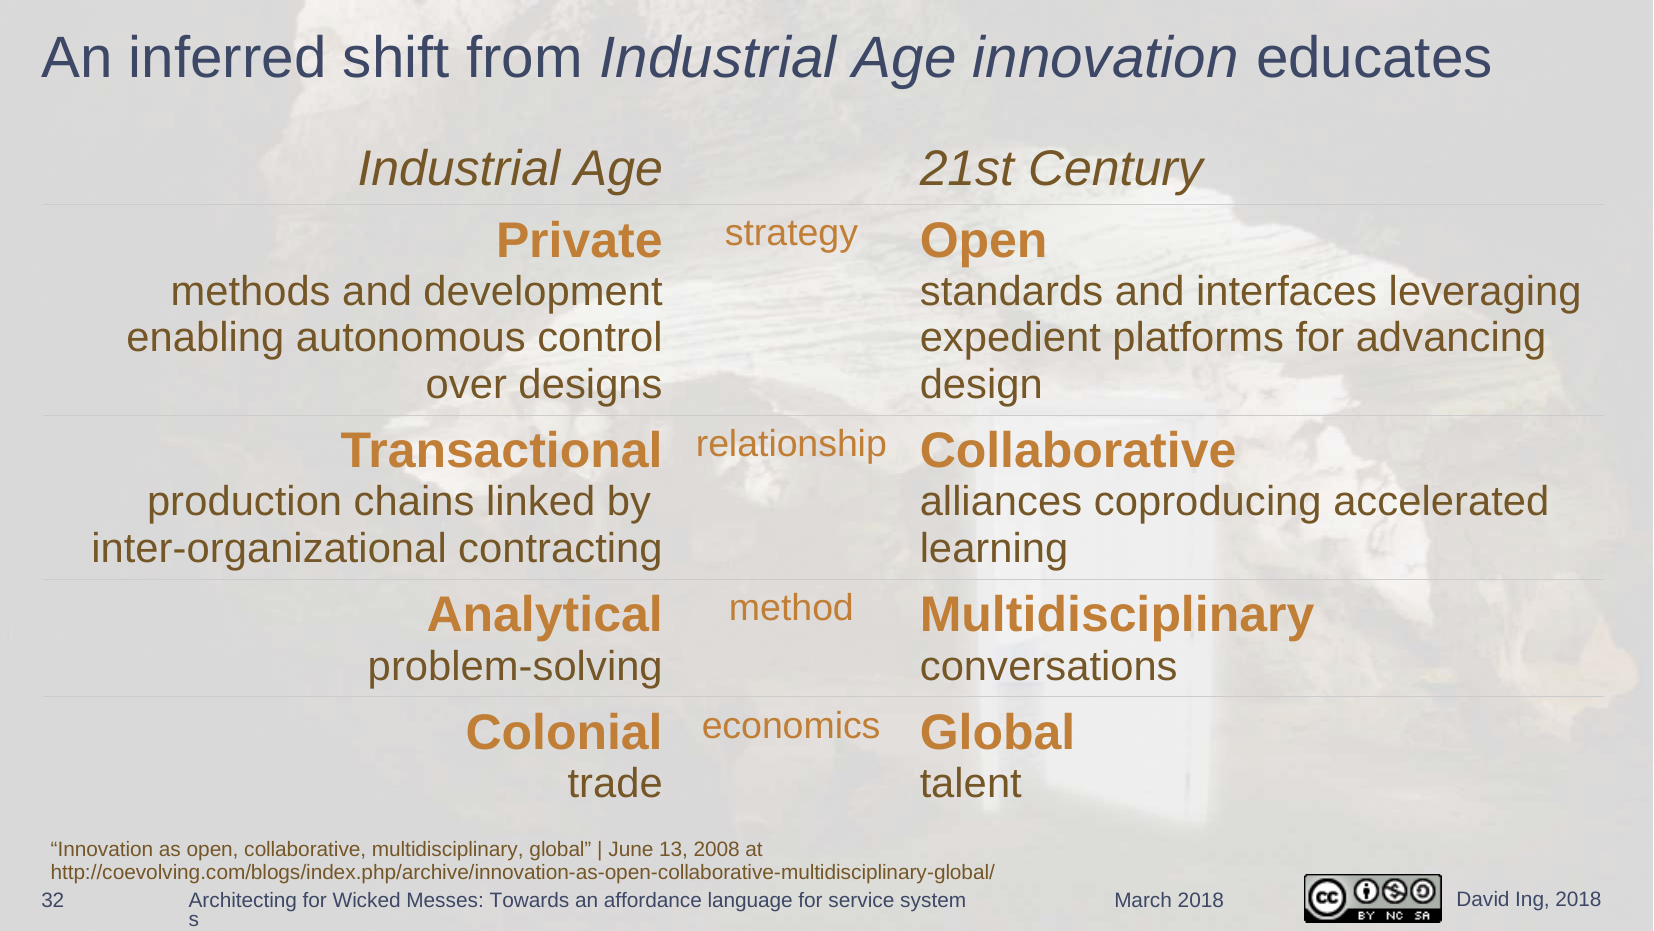

# An inferred shift from Industrial Age innovation educates
| Industrial Age | | 21st Century |
| --- | --- | --- |
| Private methods and development enabling autonomous control over designs | strategy | Open standards and interfaces leveraging expedient platforms for advancing design |
| Transactional production chains linked by inter-organizational contracting | relationship | Collaborative alliances coproducing accelerated learning |
| Analytical problem-solving | method | Multidisciplinary conversations |
| Colonial trade | economics | Global talent |
“Innovation as open, collaborative, multidisciplinary, global” | June 13, 2008 at http://coevolving.com/blogs/index.php/archive/innovation-as-open-collaborative-multidisciplinary-global/
Architecting for Wicked Messes: Towards an affordance language for service systems
March 2018
32